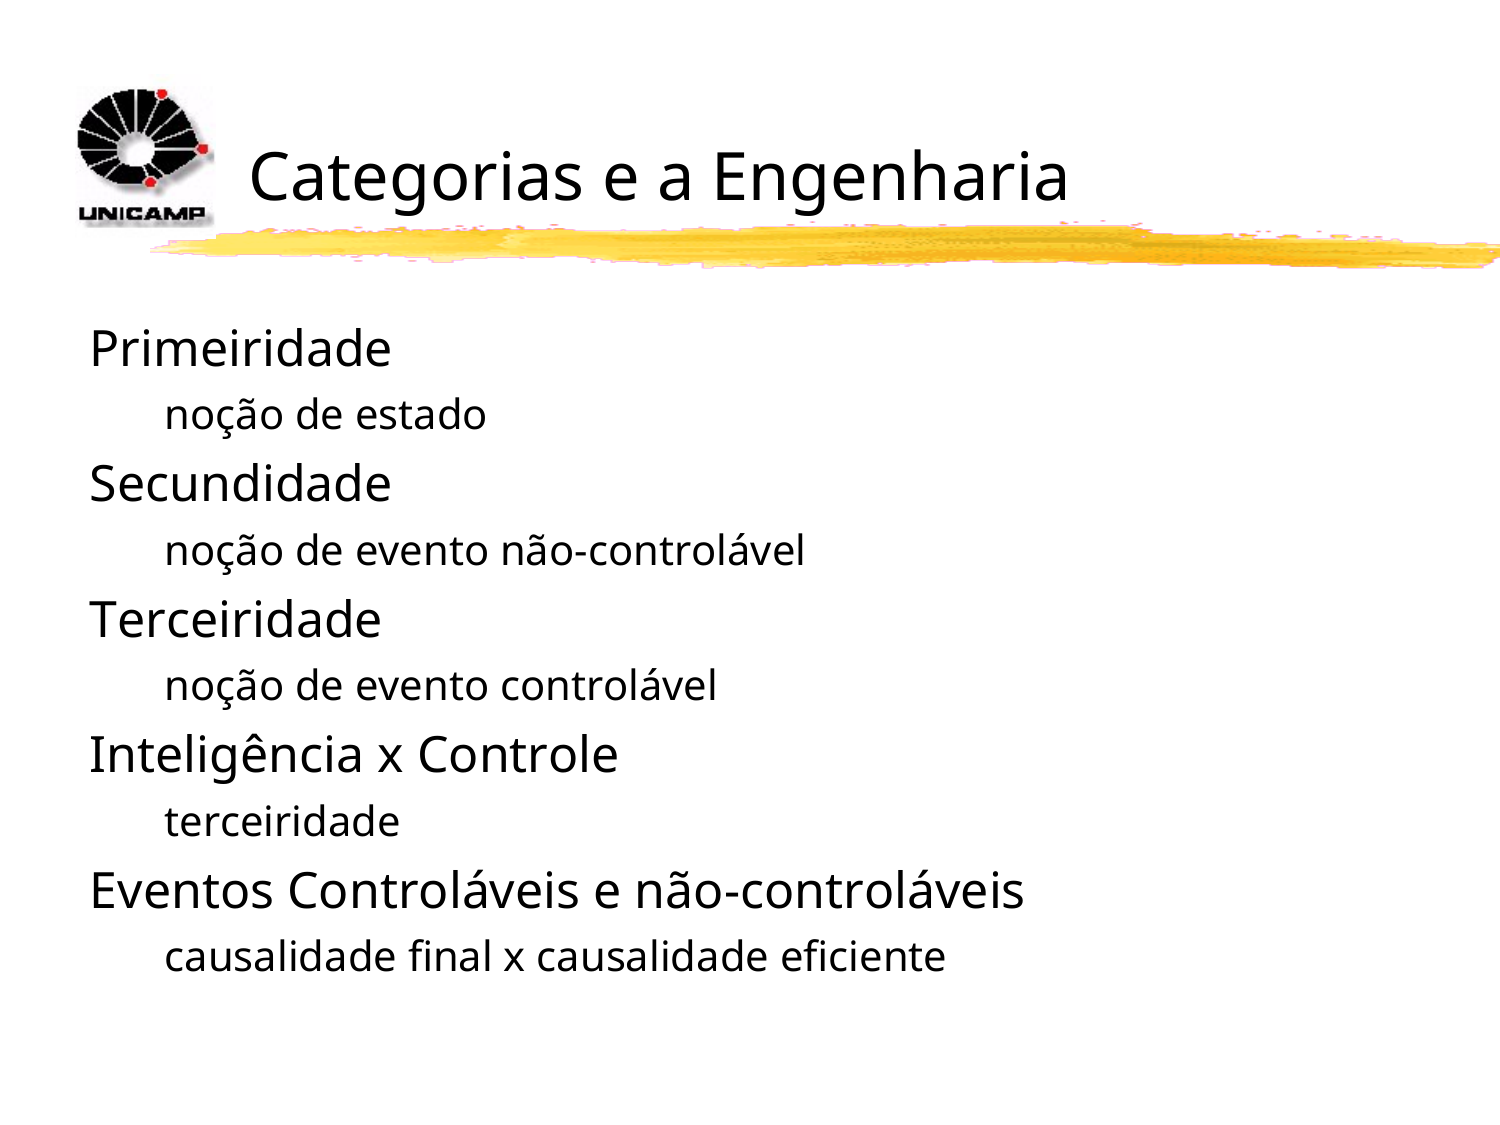

# Categorias e a Engenharia
Primeiridade
noção de estado
Secundidade
noção de evento não-controlável
Terceiridade
noção de evento controlável
Inteligência x Controle
terceiridade
Eventos Controláveis e não-controláveis
causalidade final x causalidade eficiente